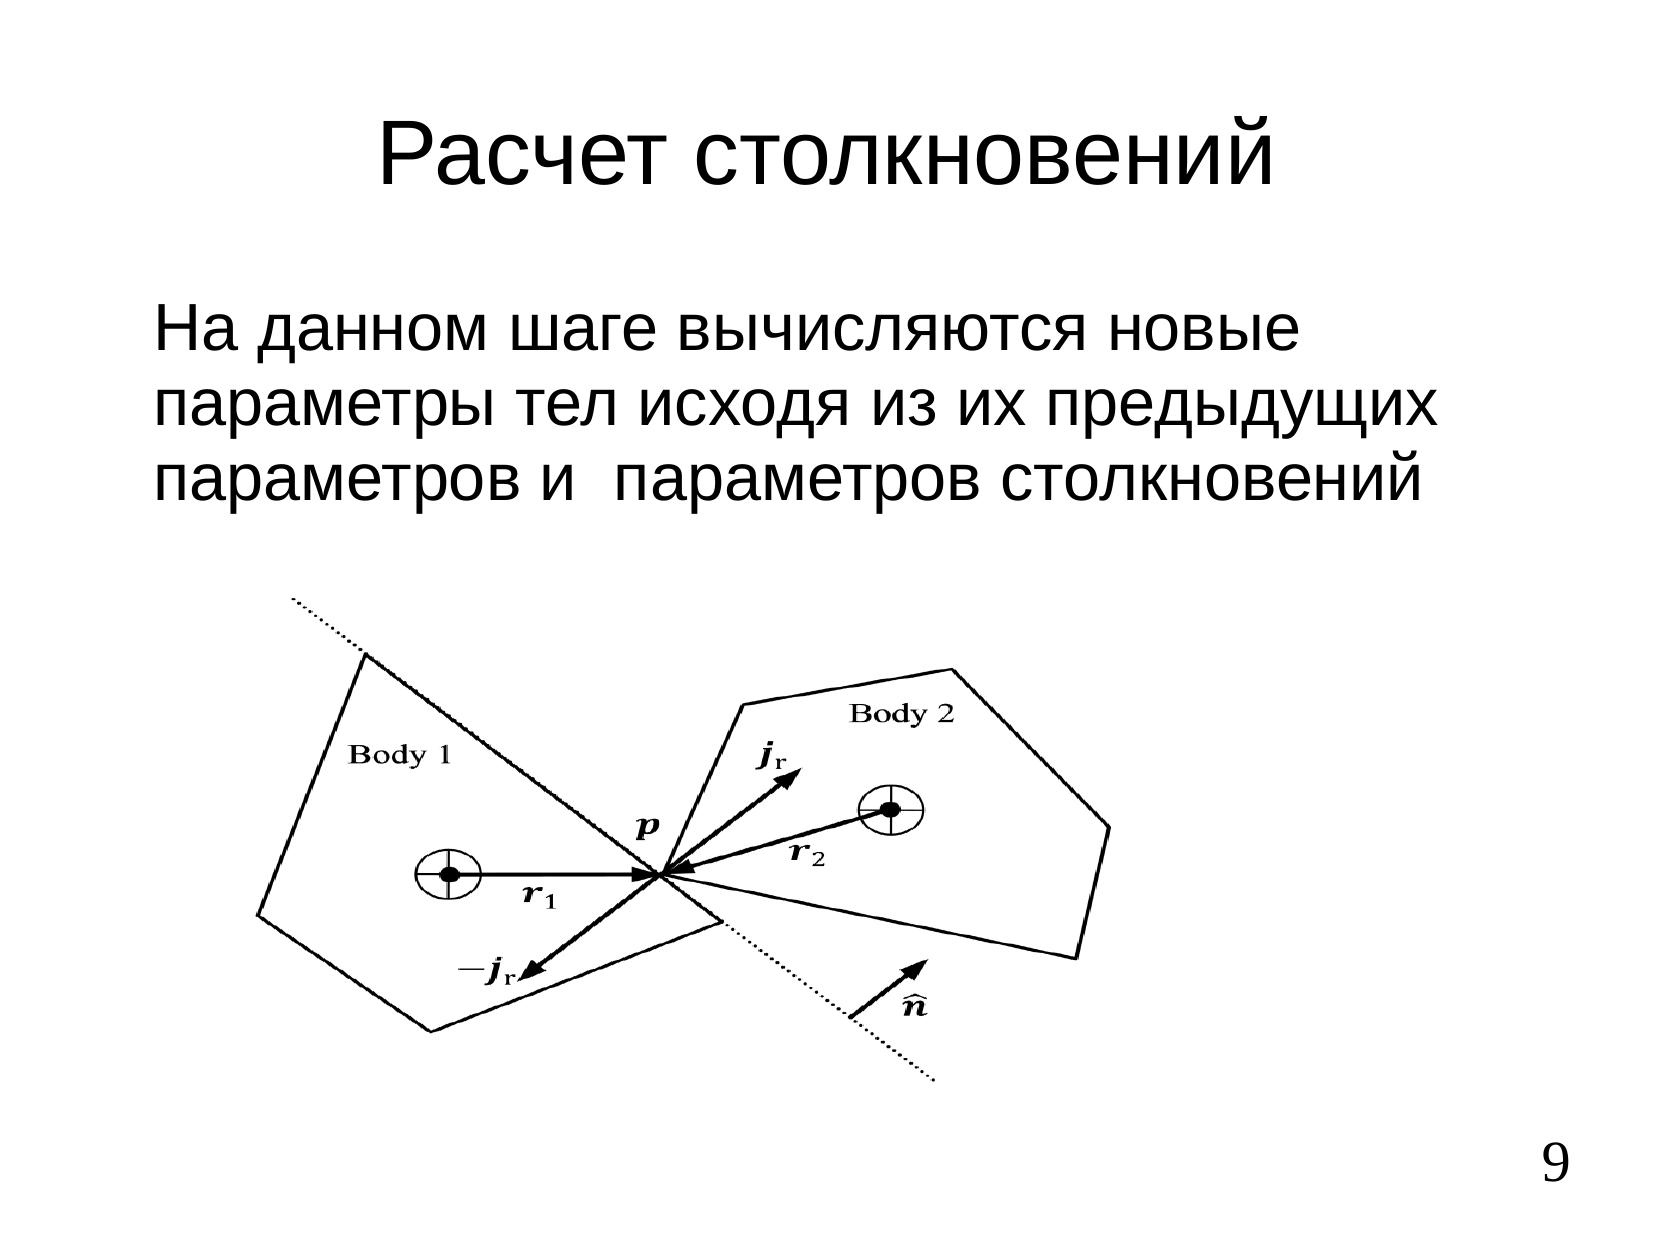

# Расчет столкновений
На данном шаге вычисляются новые параметры тел исходя из их предыдущих параметров и параметров столкновений
9